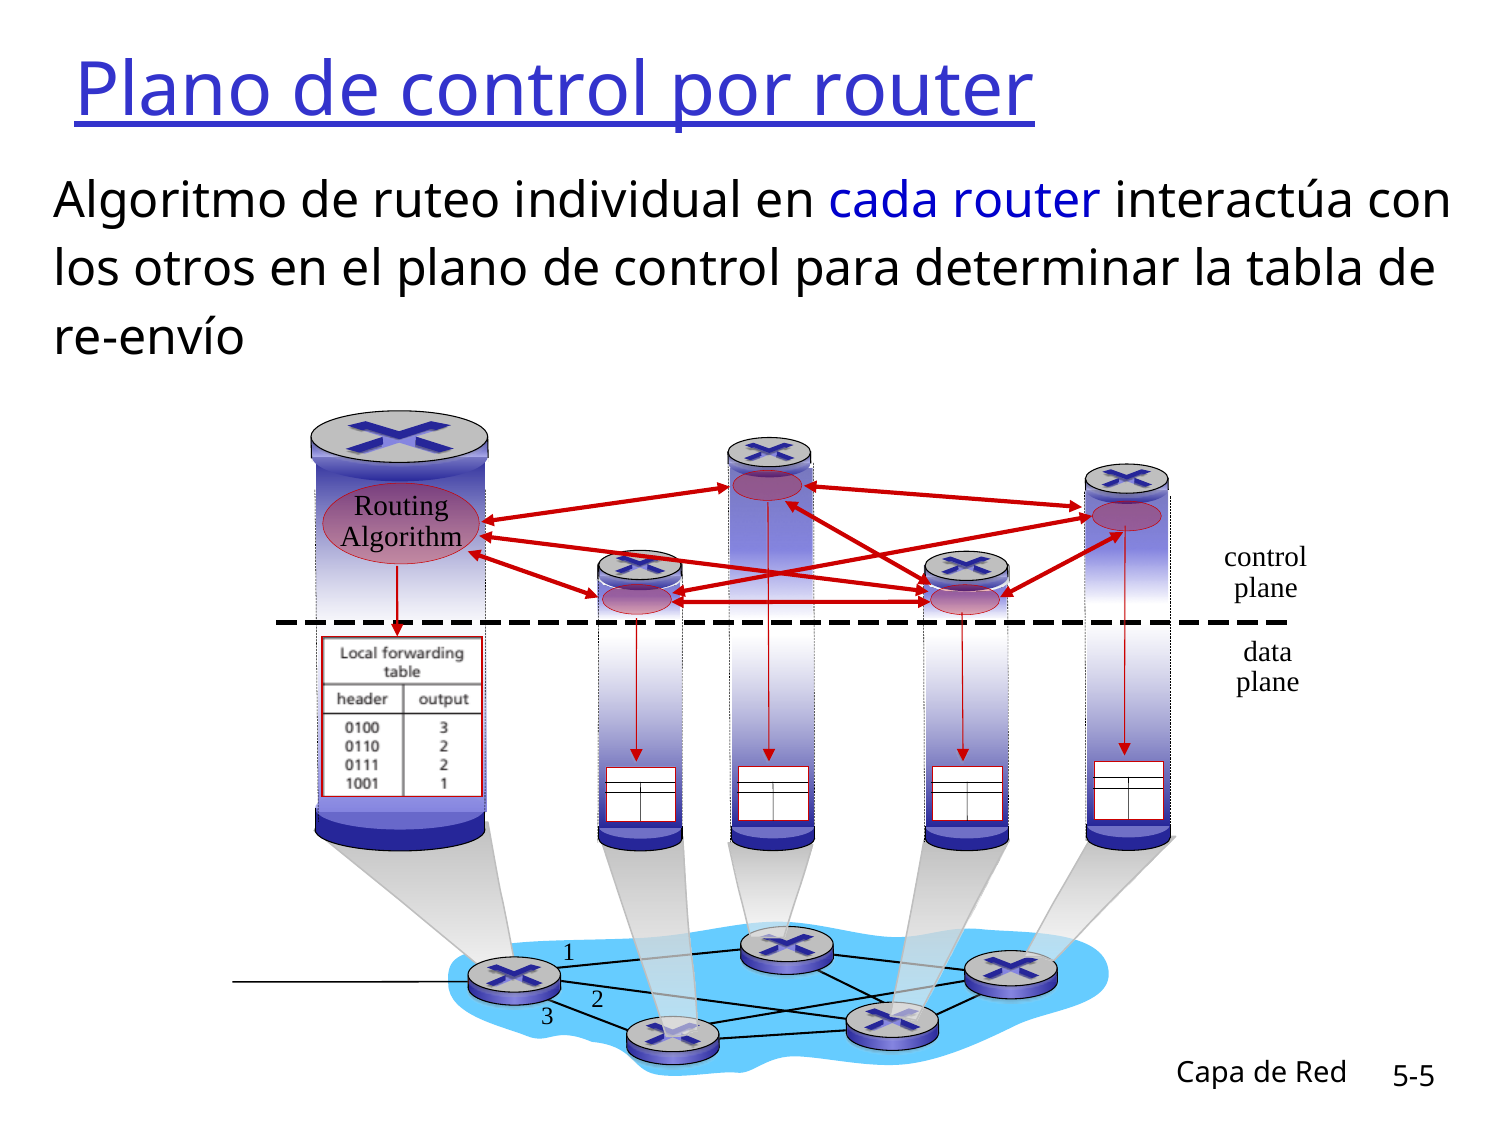

# Plano de control por router
Algoritmo de ruteo individual en cada router interactúa con los otros en el plano de control para determinar la tabla de re-envío
Routing
Algorithm
control
plane
data
plane
1
2
3